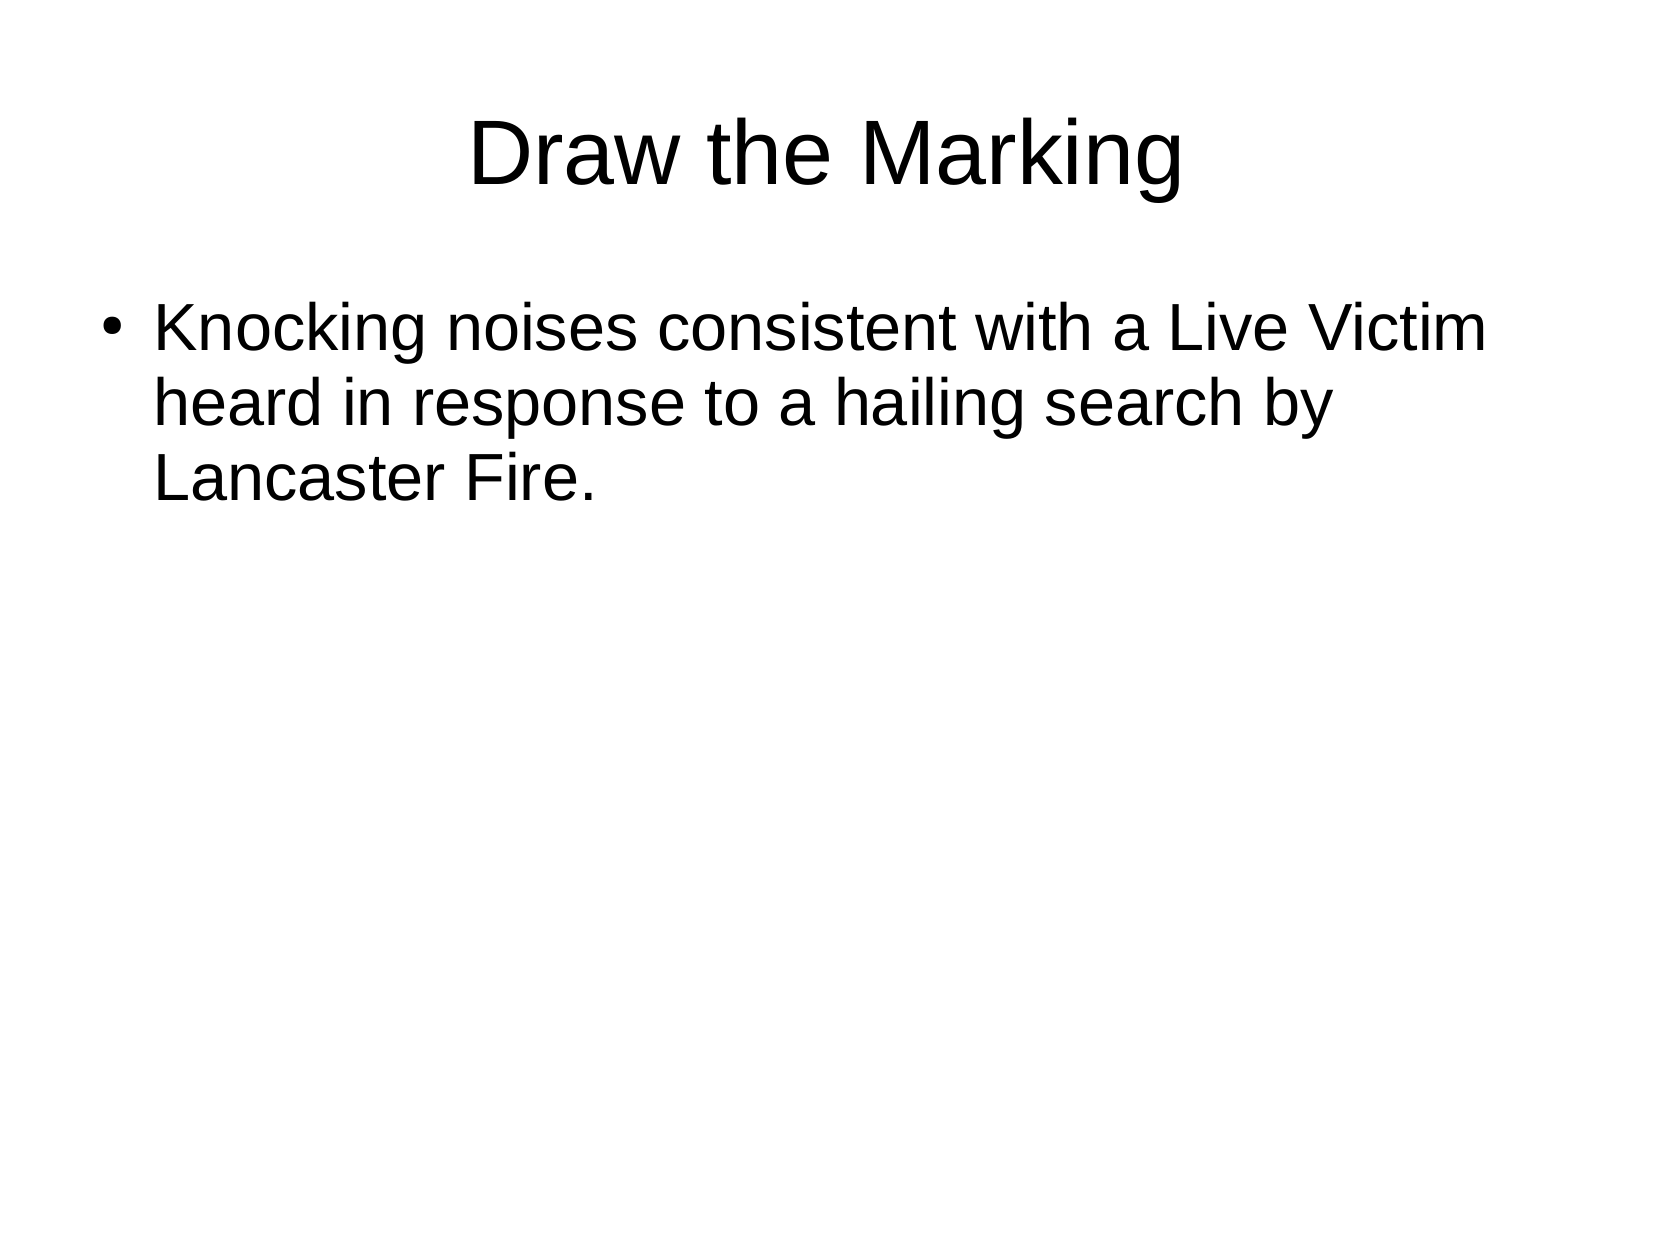

# Draw the Marking
Knocking noises consistent with a Live Victim heard in response to a hailing search by Lancaster Fire.